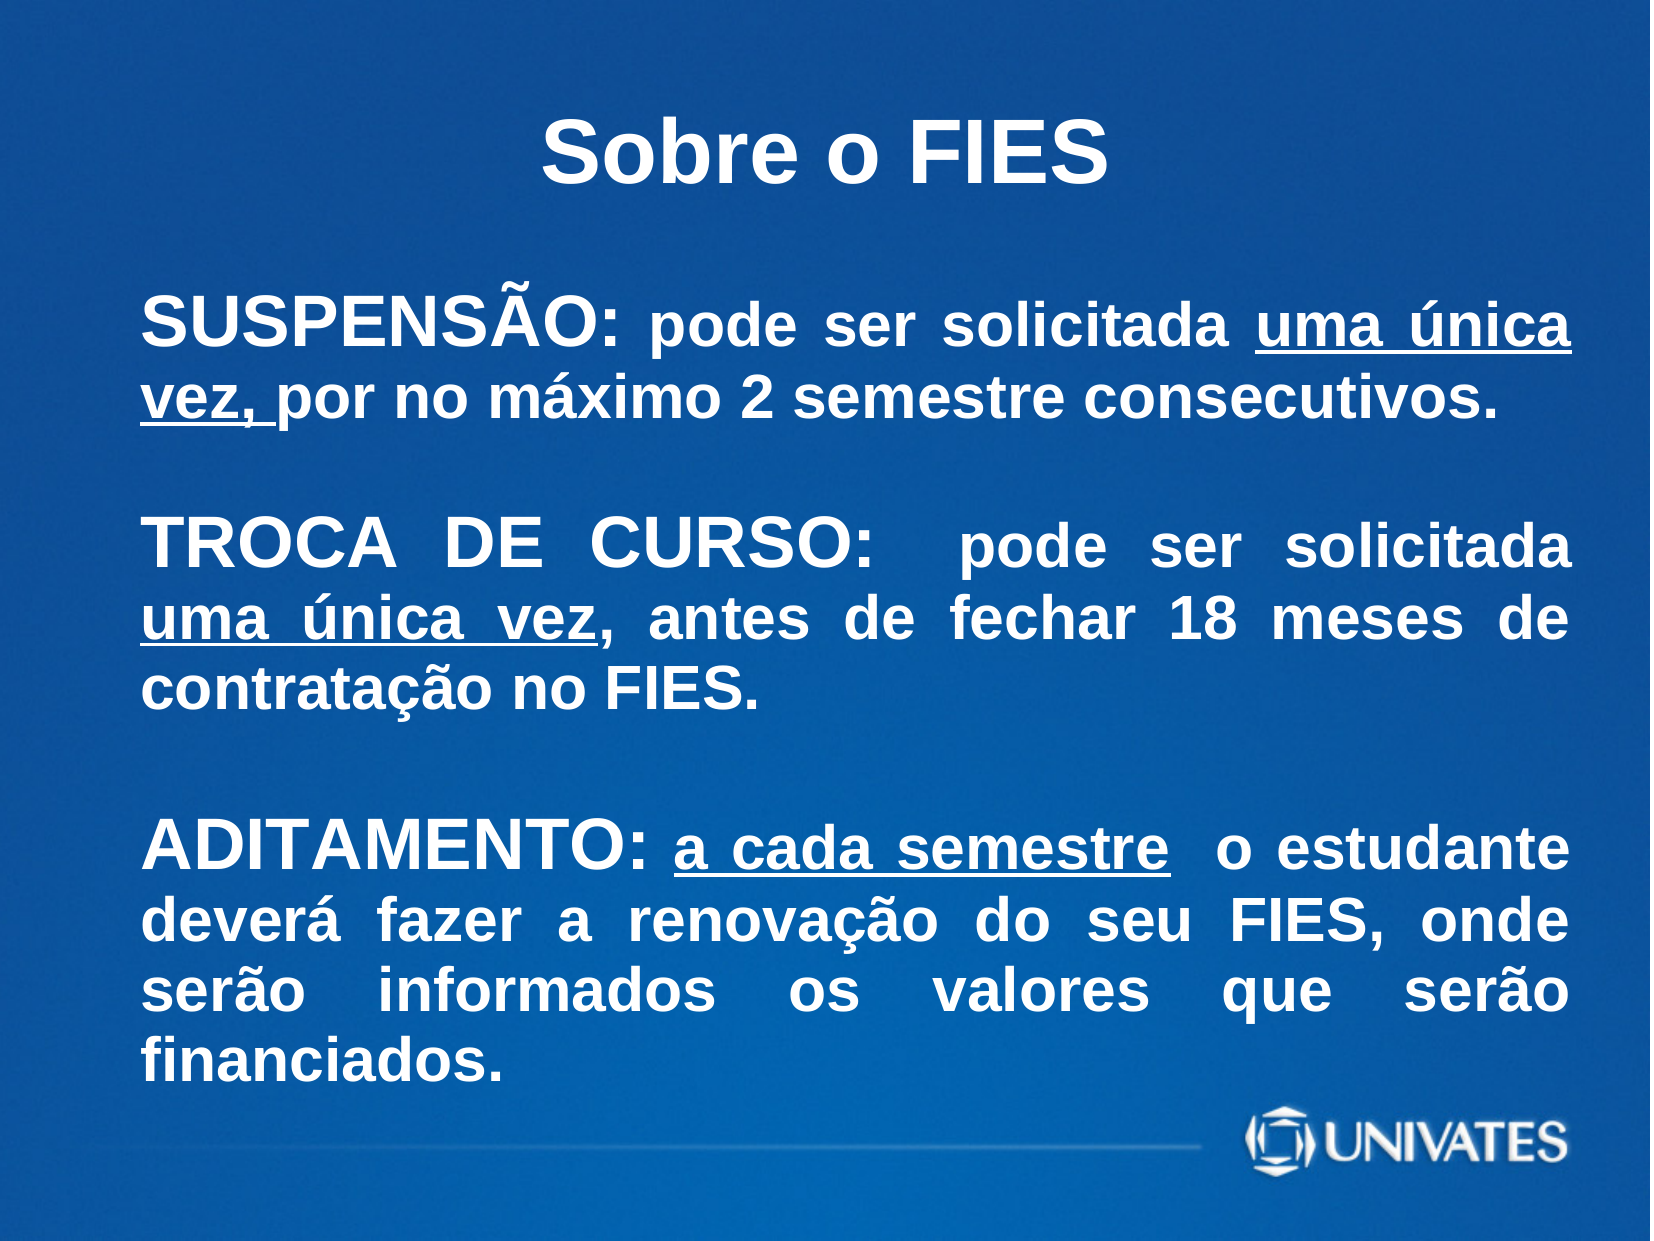

# Sobre o FIES
	SUSPENSÃO: pode ser solicitada uma única vez, por no máximo 2 semestre consecutivos.
	TROCA DE CURSO: pode ser solicitada uma única vez, antes de fechar 18 meses de contratação no FIES.
	ADITAMENTO: a cada semestre o estudante deverá fazer a renovação do seu FIES, onde serão informados os valores que serão financiados.